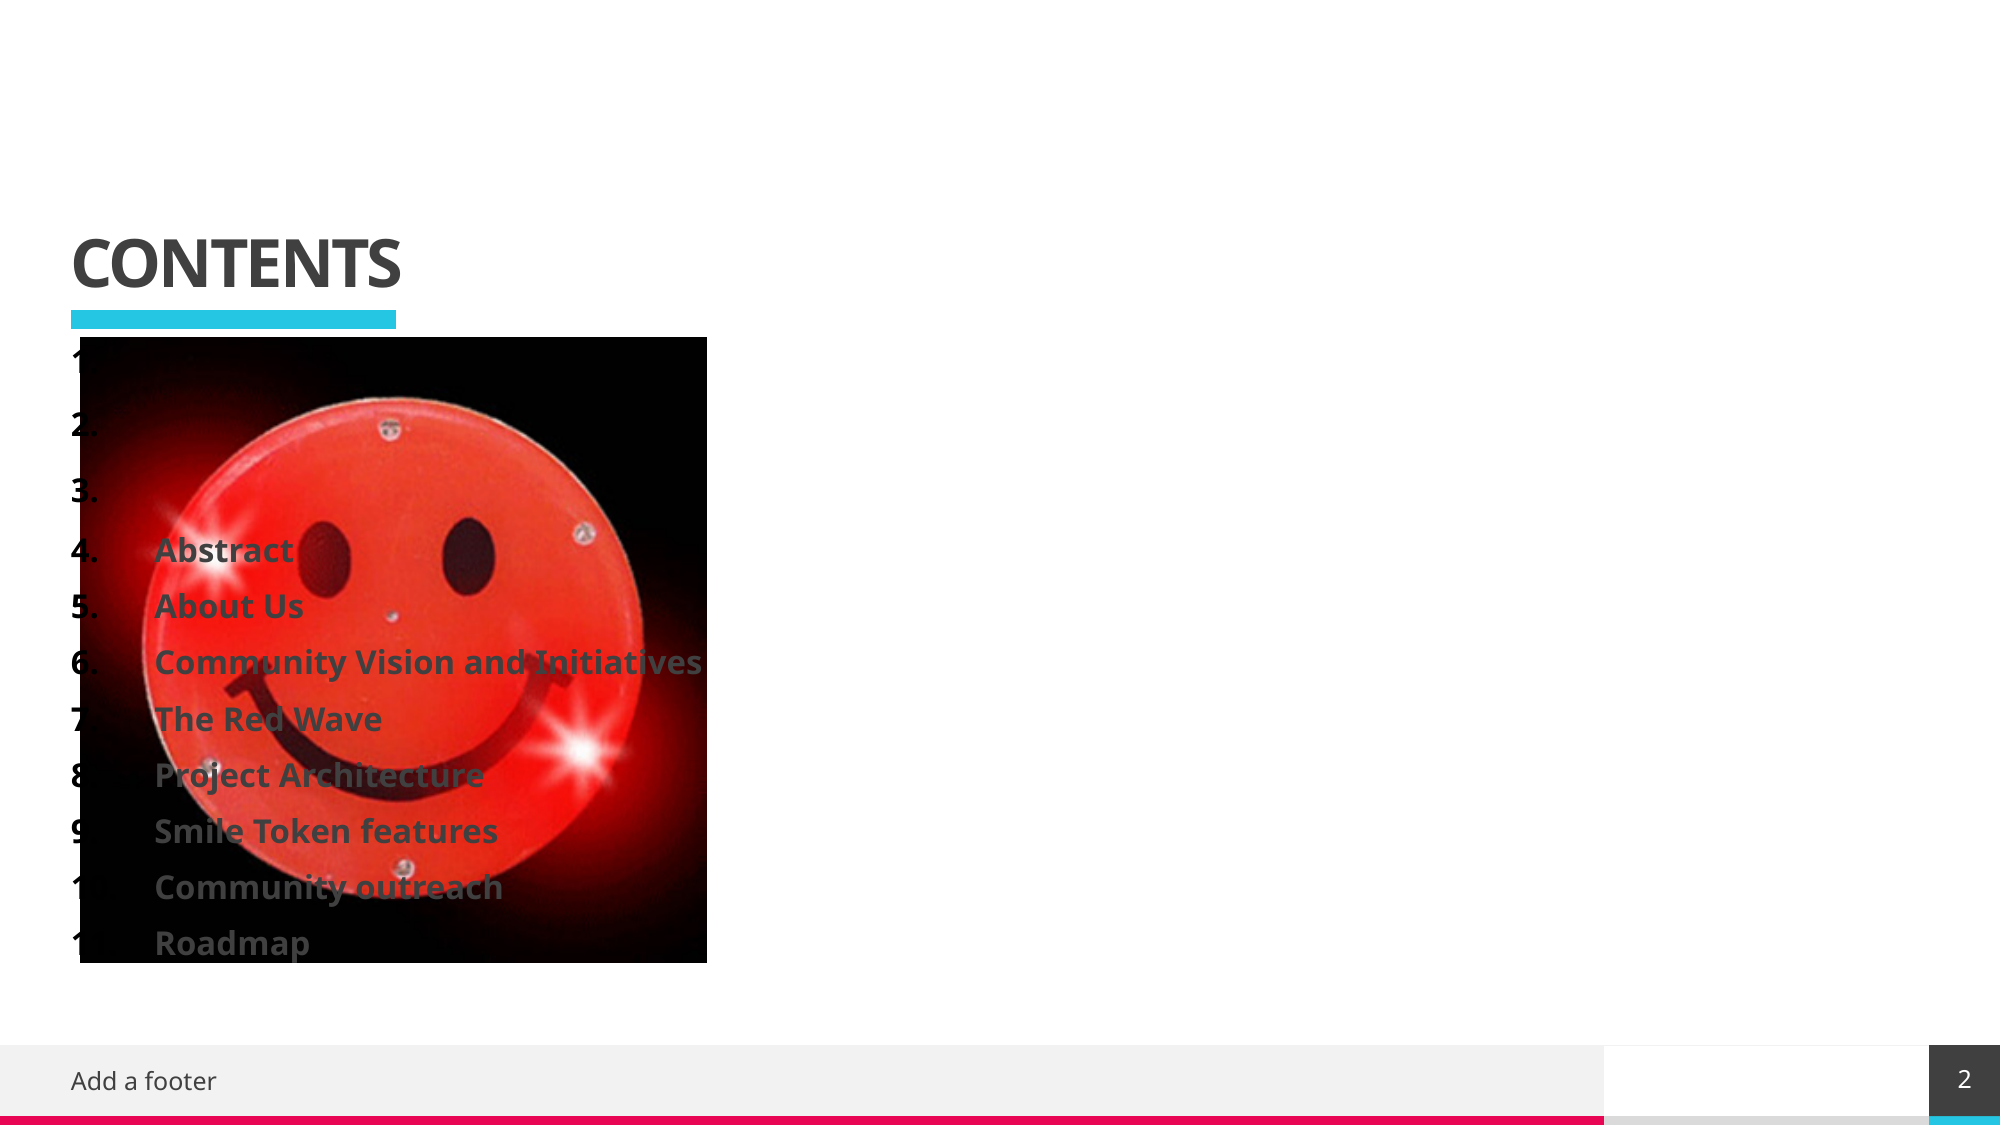

# CONTENTS
Abstract
About Us
Community Vision and Initiatives
The Red Wave
Project Architecture
Smile Token features
Community outreach
Roadmap
2
Add a footer